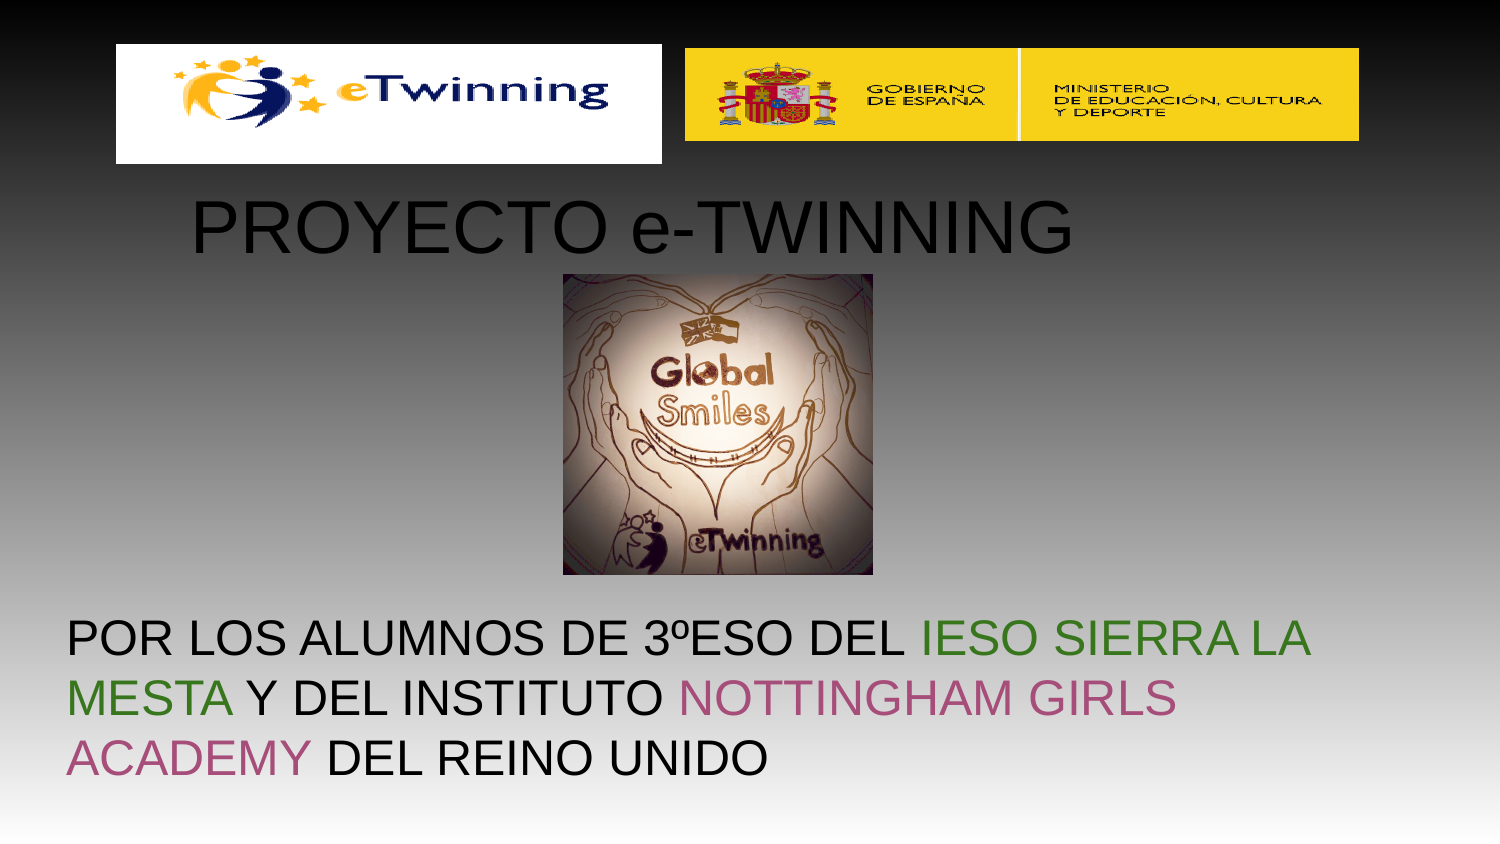

# PROYECTO e-TWINNING
POR LOS ALUMNOS DE 3ºESO DEL IESO SIERRA LA MESTA Y DEL INSTITUTO NOTTINGHAM GIRLS ACADEMY DEL REINO UNIDO